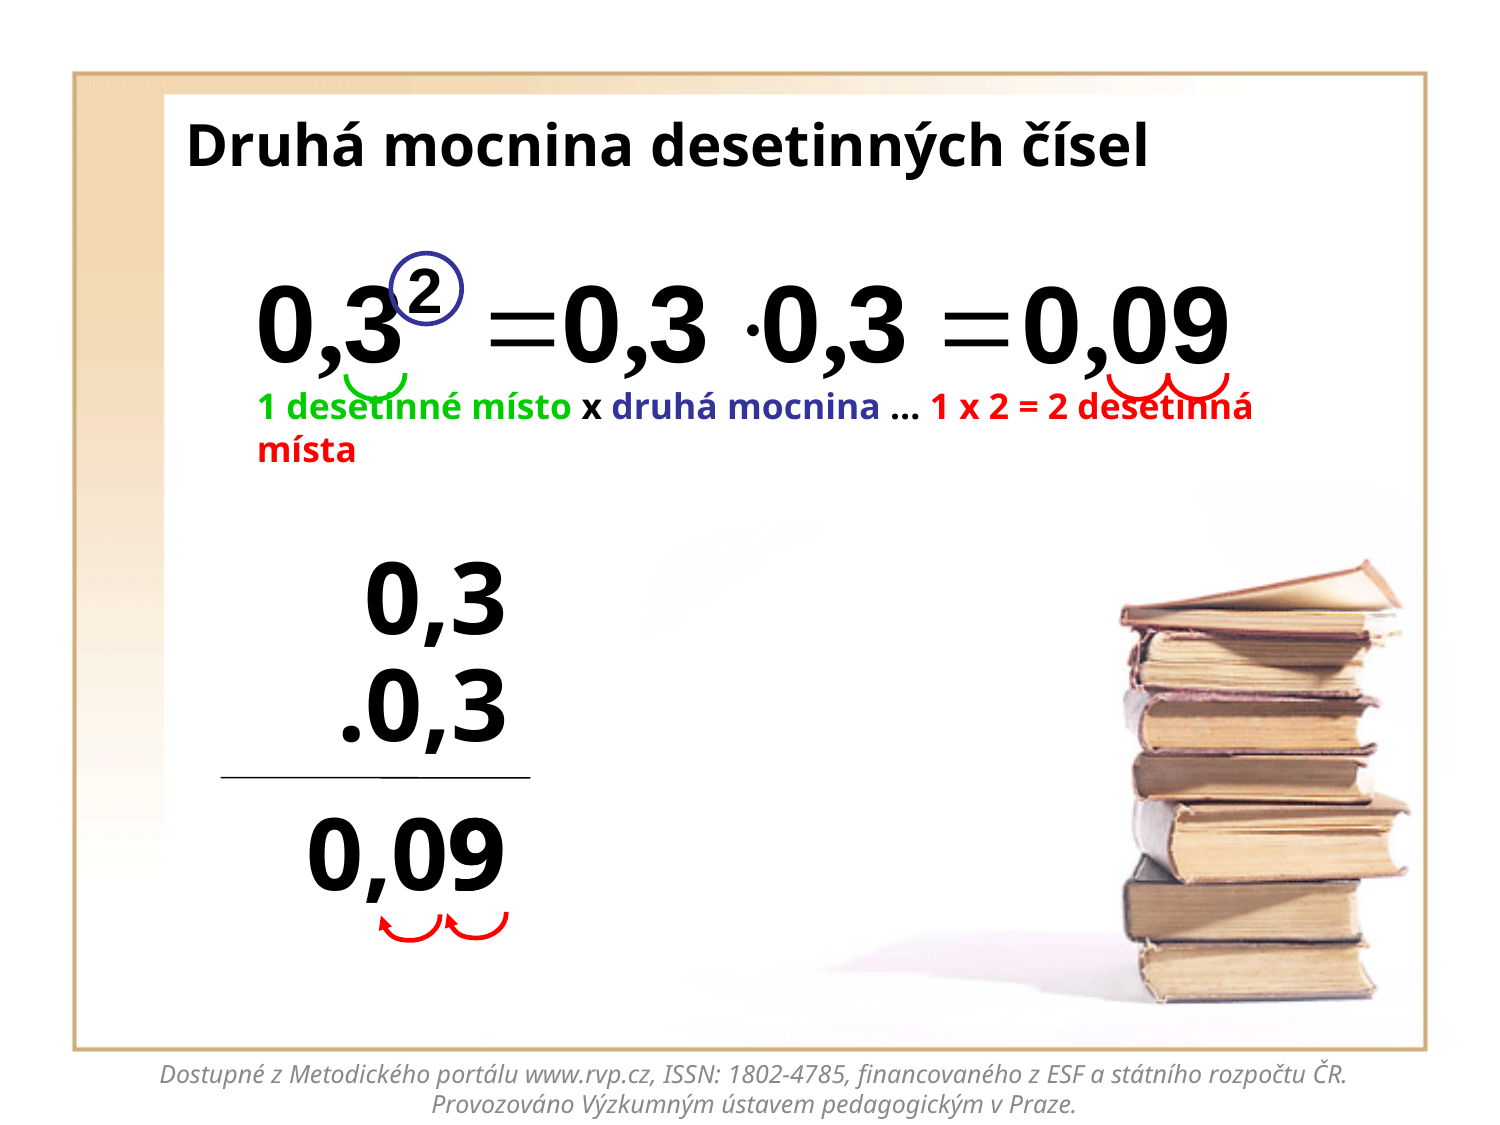

Druhá mocnina desetinných čísel
1 desetinné místo x druhá mocnina … 1 x 2 = 2 desetinná místa
0,3
.0,3
0,09
9
9